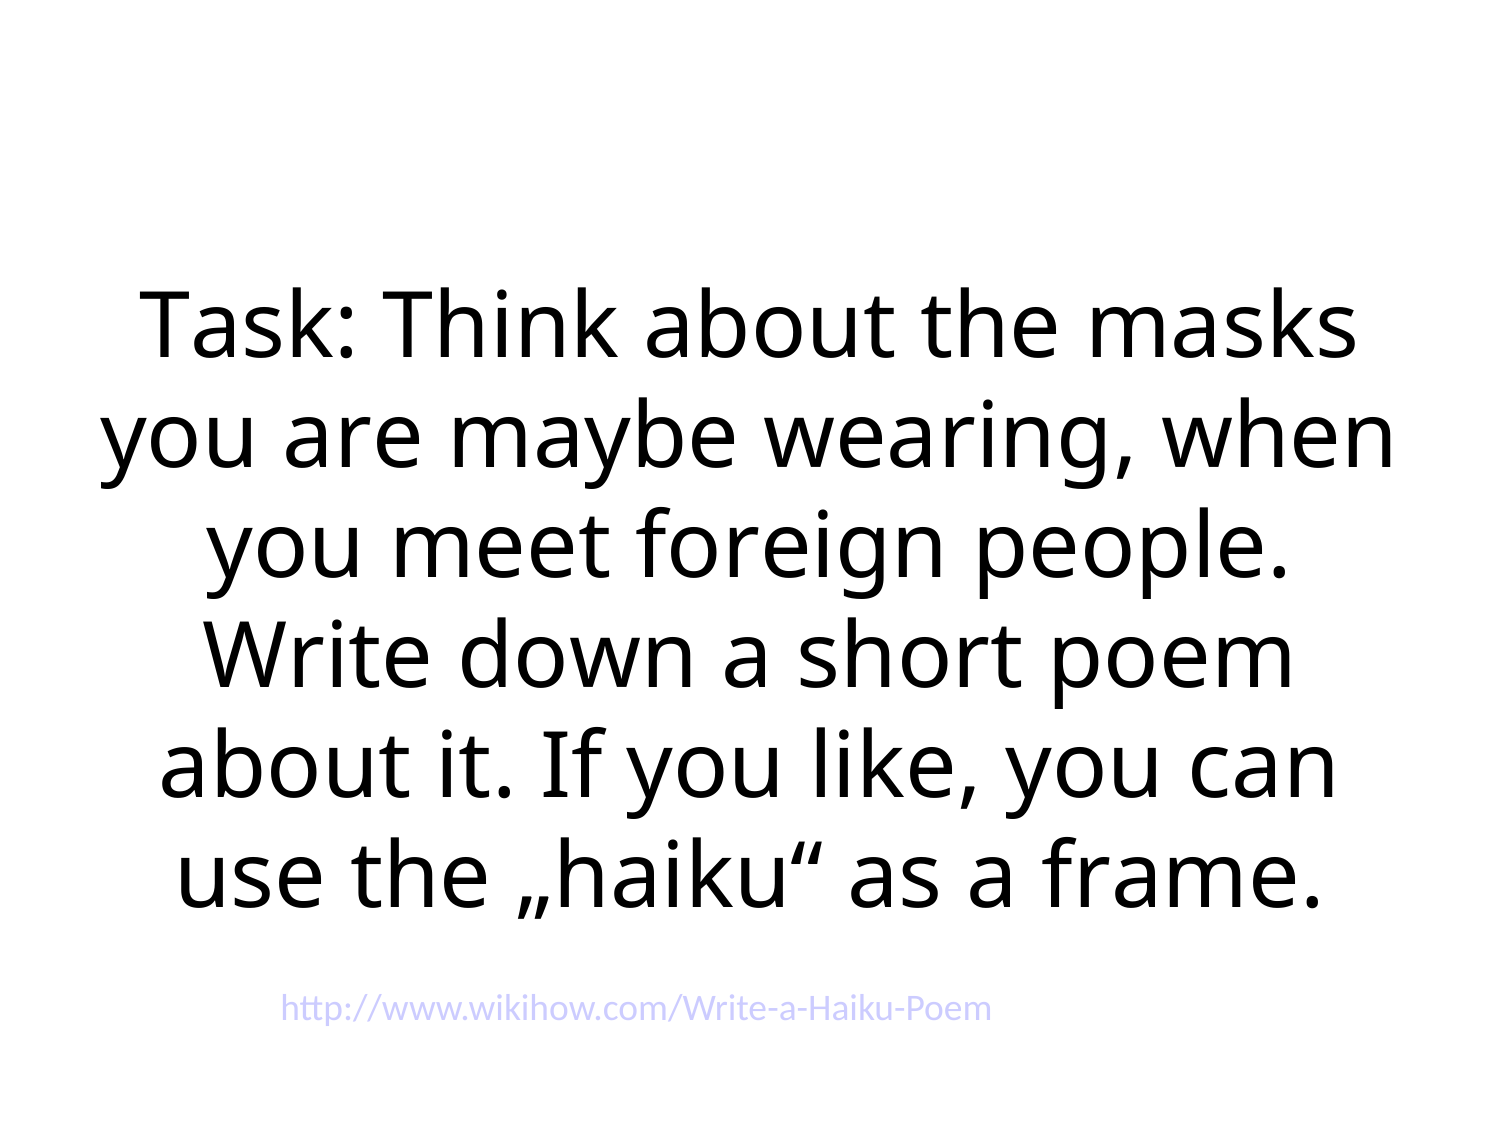

# Task: Think about the masks you are maybe wearing, when you meet foreign people. Write down a short poem about it. If you like, you can use the „haiku“ as a frame.
http://www.wikihow.com/Write-a-Haiku-Poem